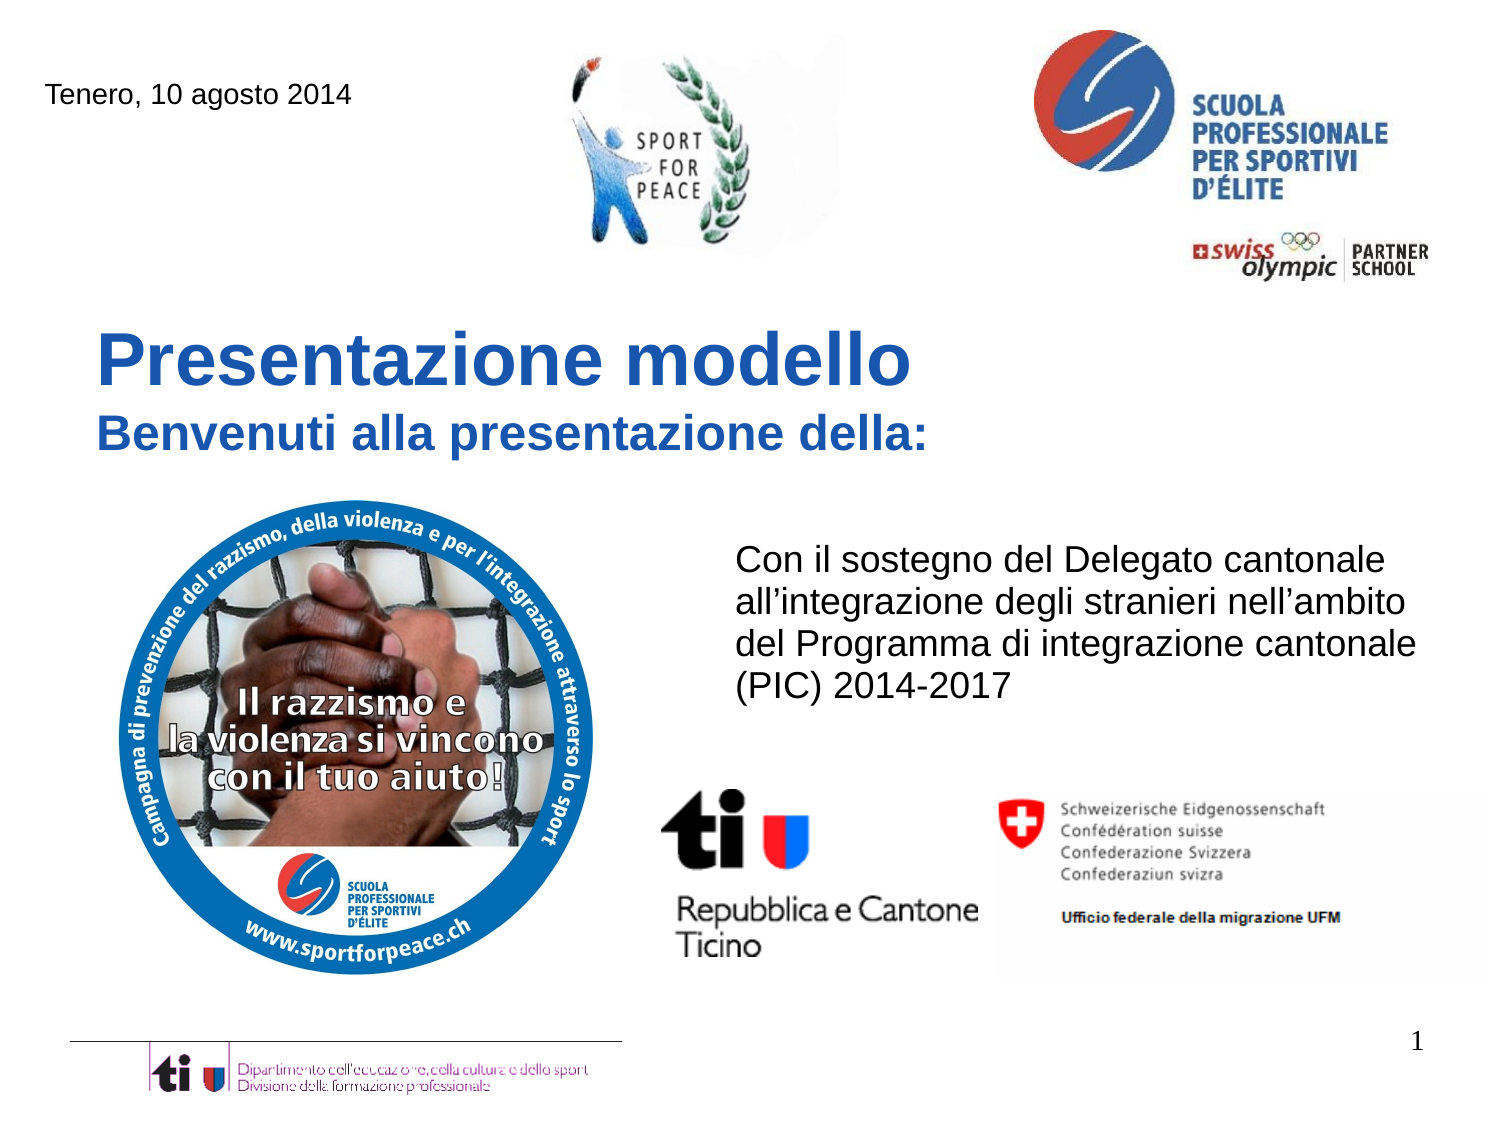

Tenero, 10 agosto 2014
# Presentazione modello Benvenuti alla presentazione della:
Con il sostegno del Delegato cantonale all’integrazione degli stranieri nell’ambito del Programma di integrazione cantonale (PIC) 2014-2017
1